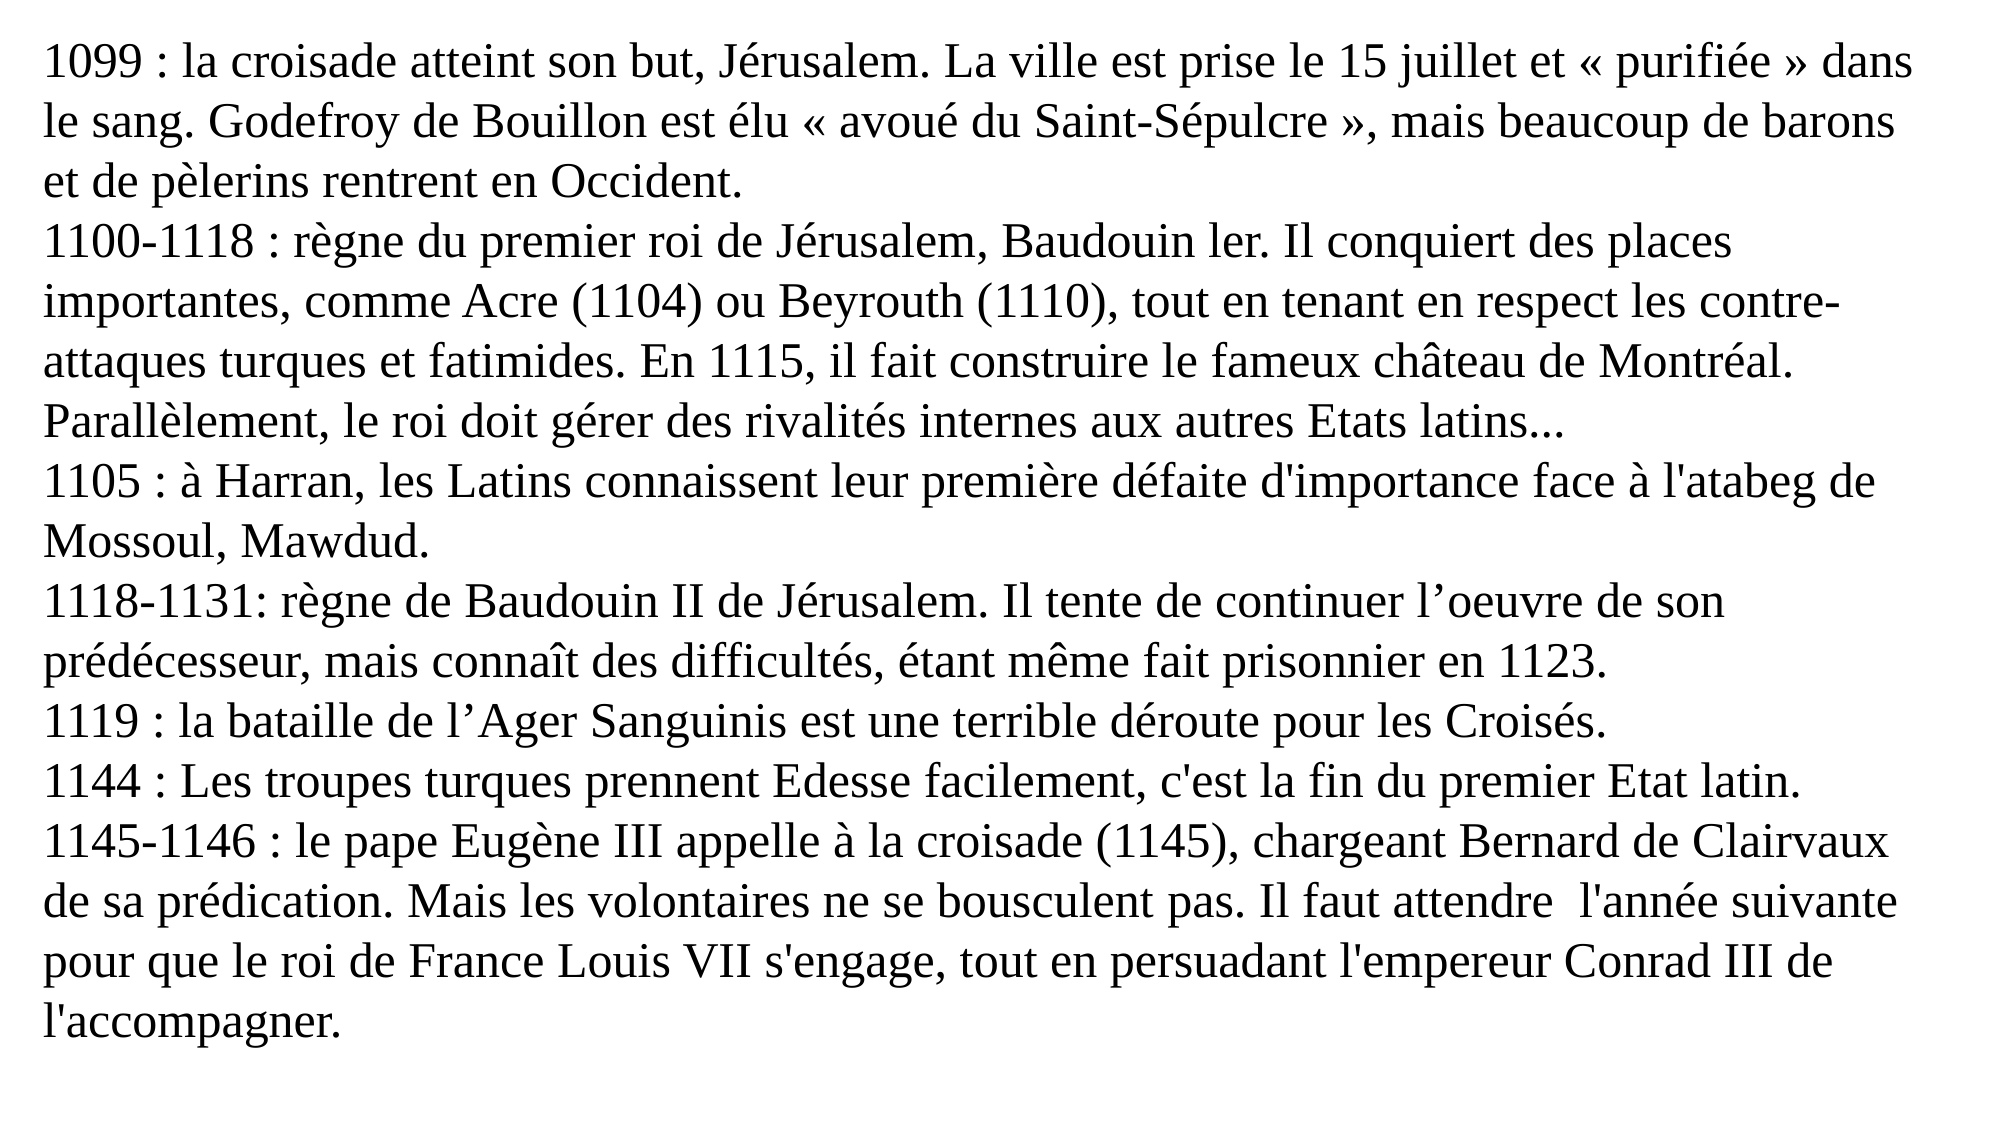

1099 : la croisade atteint son but, Jérusalem. La ville est prise le 15 juillet et « purifiée » dans le sang. Godefroy de Bouillon est élu « avoué du Saint-Sépulcre », mais beaucoup de barons et de pèlerins rentrent en Occident.
1100-1118 : règne du premier roi de Jérusalem, Baudouin ler. Il conquiert des places importantes, comme Acre (1104) ou Beyrouth (1110), tout en tenant en respect les contre-attaques turques et fatimides. En 1115, il fait construire le fameux château de Montréal. Parallèlement, le roi doit gérer des rivalités internes aux autres Etats latins...
1105 : à Harran, les Latins connaissent leur première défaite d'importance face à l'atabeg de Mossoul, Mawdud.
1118-1131: règne de Baudouin II de Jérusalem. Il tente de continuer l’oeuvre de son prédécesseur, mais connaît des difficultés, étant même fait prisonnier en 1123.
1119 : la bataille de l’Ager Sanguinis est une terrible déroute pour les Croisés.
1144 : Les troupes turques prennent Edesse facilement, c'est la fin du premier Etat latin.
1145-1146 : le pape Eugène III appelle à la croisade (1145), chargeant Bernard de Clairvaux de sa prédication. Mais les volontaires ne se bousculent pas. Il faut attendre l'année suivante pour que le roi de France Louis VII s'engage, tout en persuadant l'empereur Conrad III de l'accompagner.